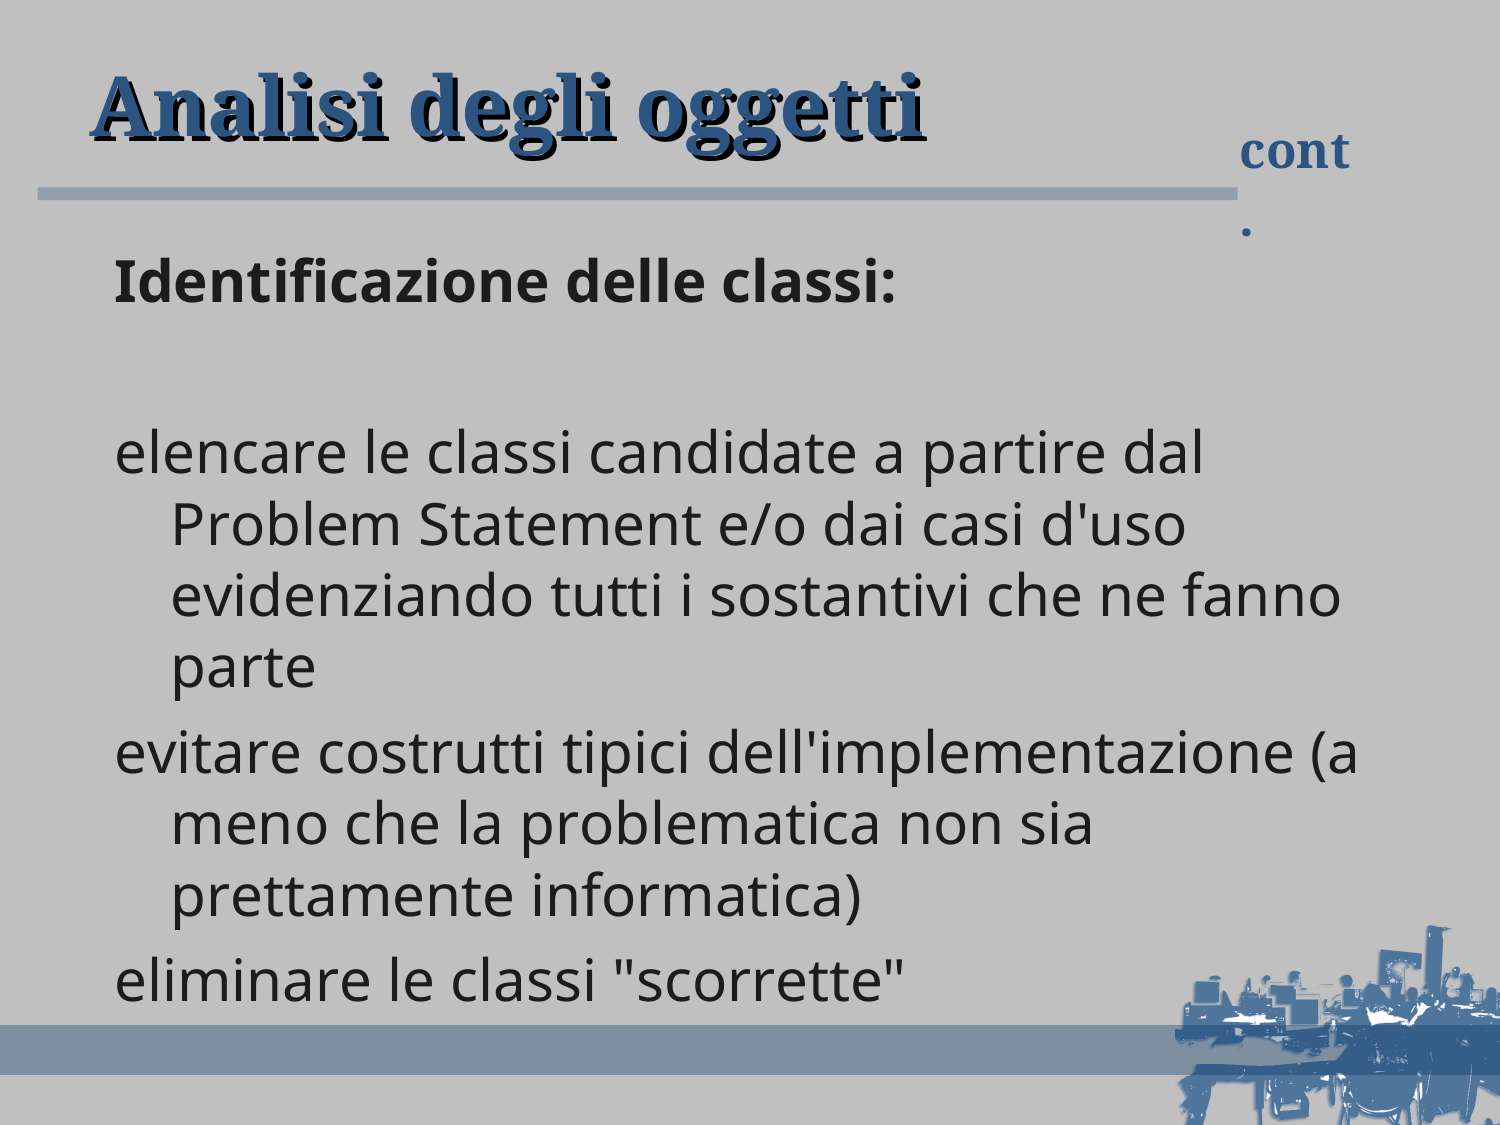

# Analisi degli oggetti
cont.
Identificazione delle classi:
elencare le classi candidate a partire dal Problem Statement e/o dai casi d'uso evidenziando tutti i sostantivi che ne fanno parte
evitare costrutti tipici dell'implementazione (a meno che la problematica non sia prettamente informatica)
eliminare le classi "scorrette"